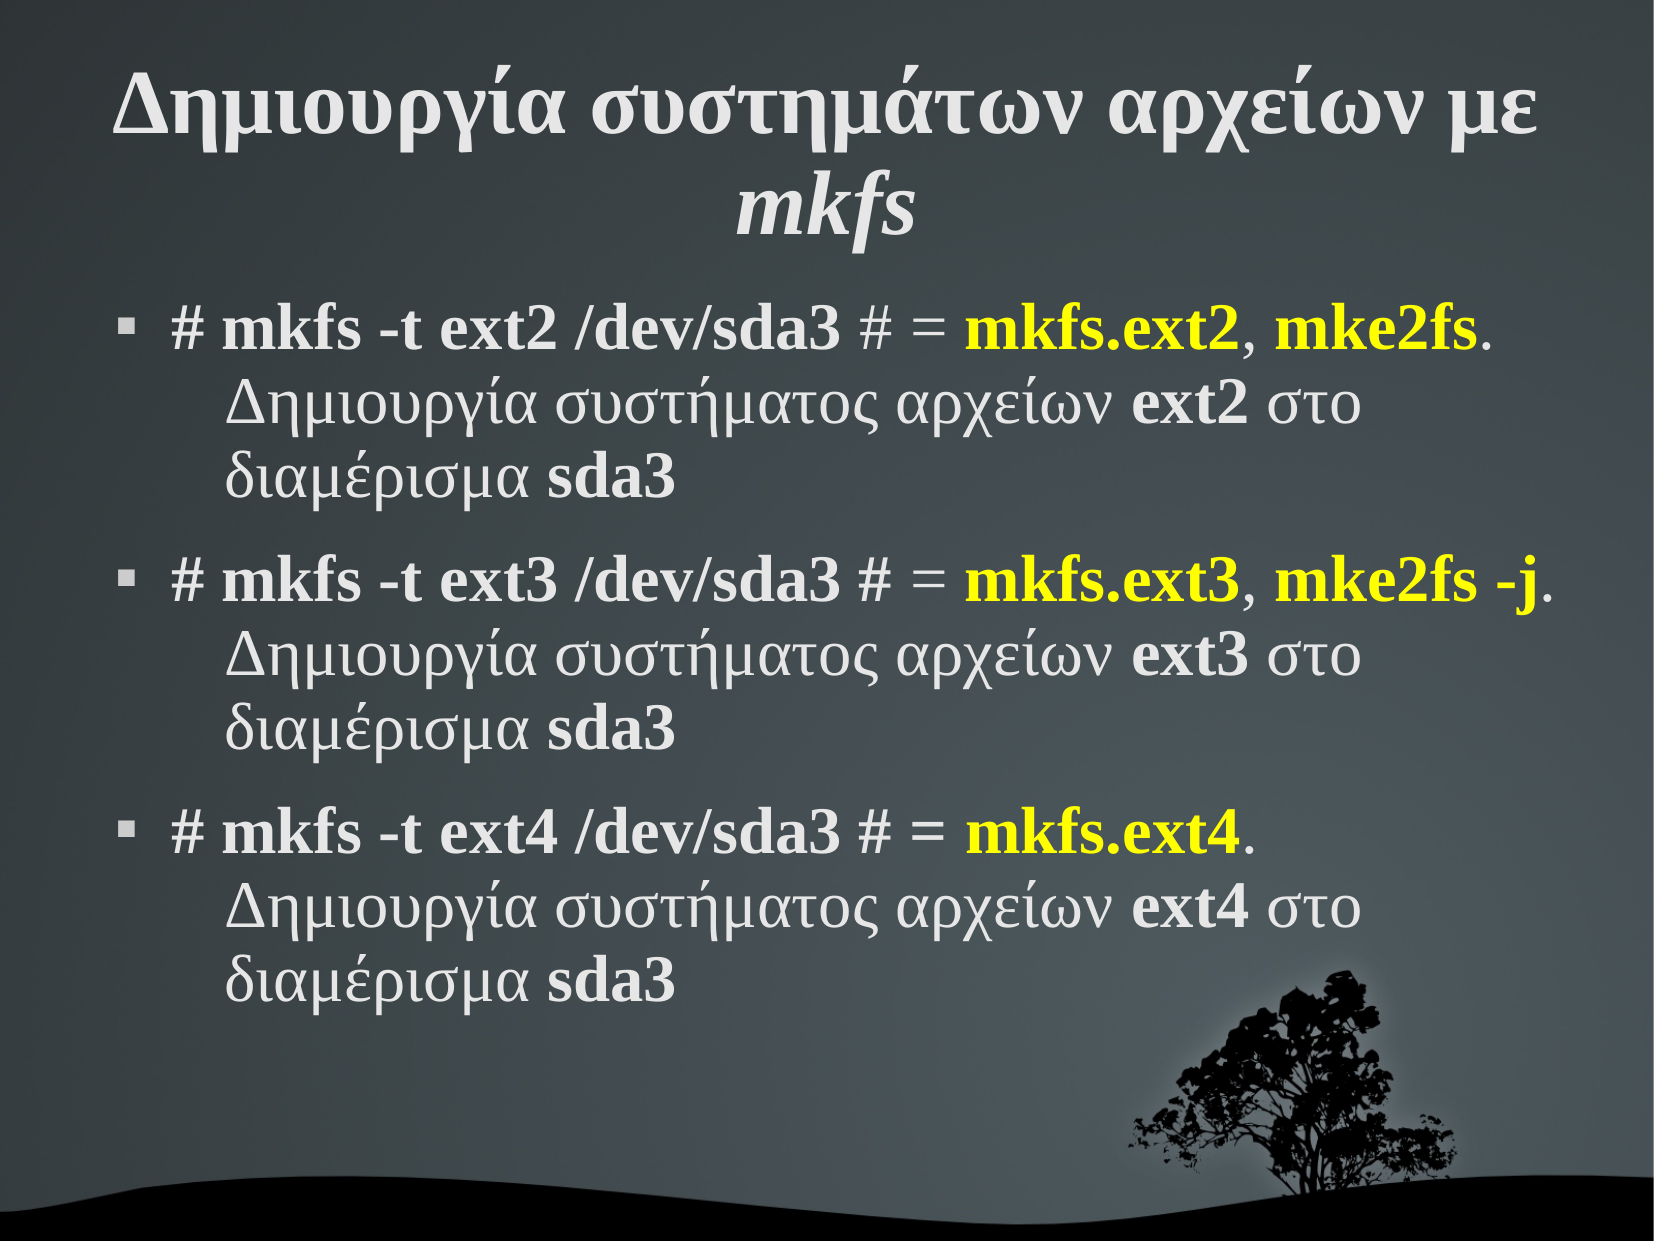

Δημιουργία συστημάτων αρχείων με mkfs
# # mkfs -t ext2 /dev/sda3 # = mkfs.ext2, mke2fs. Δημιουργία συστήματος αρχείων ext2 στο διαμέρισμα sda3
# mkfs -t ext3 /dev/sda3 # = mkfs.ext3, mke2fs -j. Δημιουργία συστήματος αρχείων ext3 στο διαμέρισμα sda3
# mkfs -t ext4 /dev/sda3 # = mkfs.ext4. Δημιουργία συστήματος αρχείων ext4 στο διαμέρισμα sda3